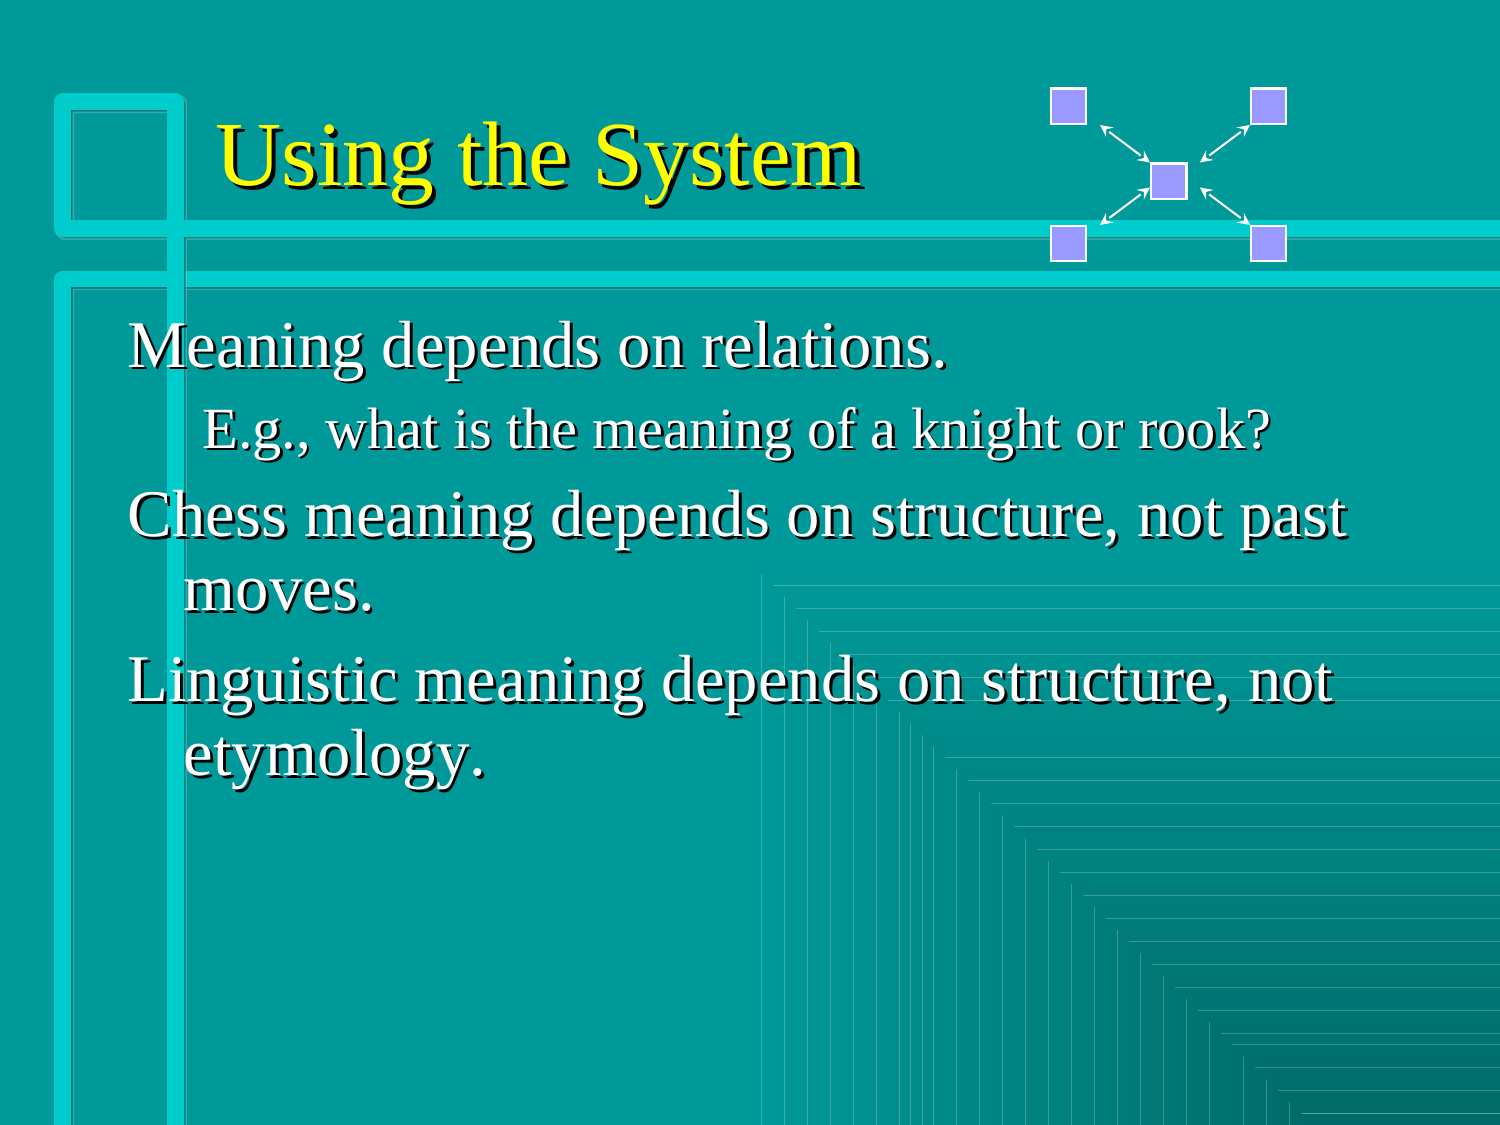

# Using the System
Meaning depends on relations.
E.g., what is the meaning of a knight or rook?
Chess meaning depends on structure, not past moves.
Linguistic meaning depends on structure, not etymology.